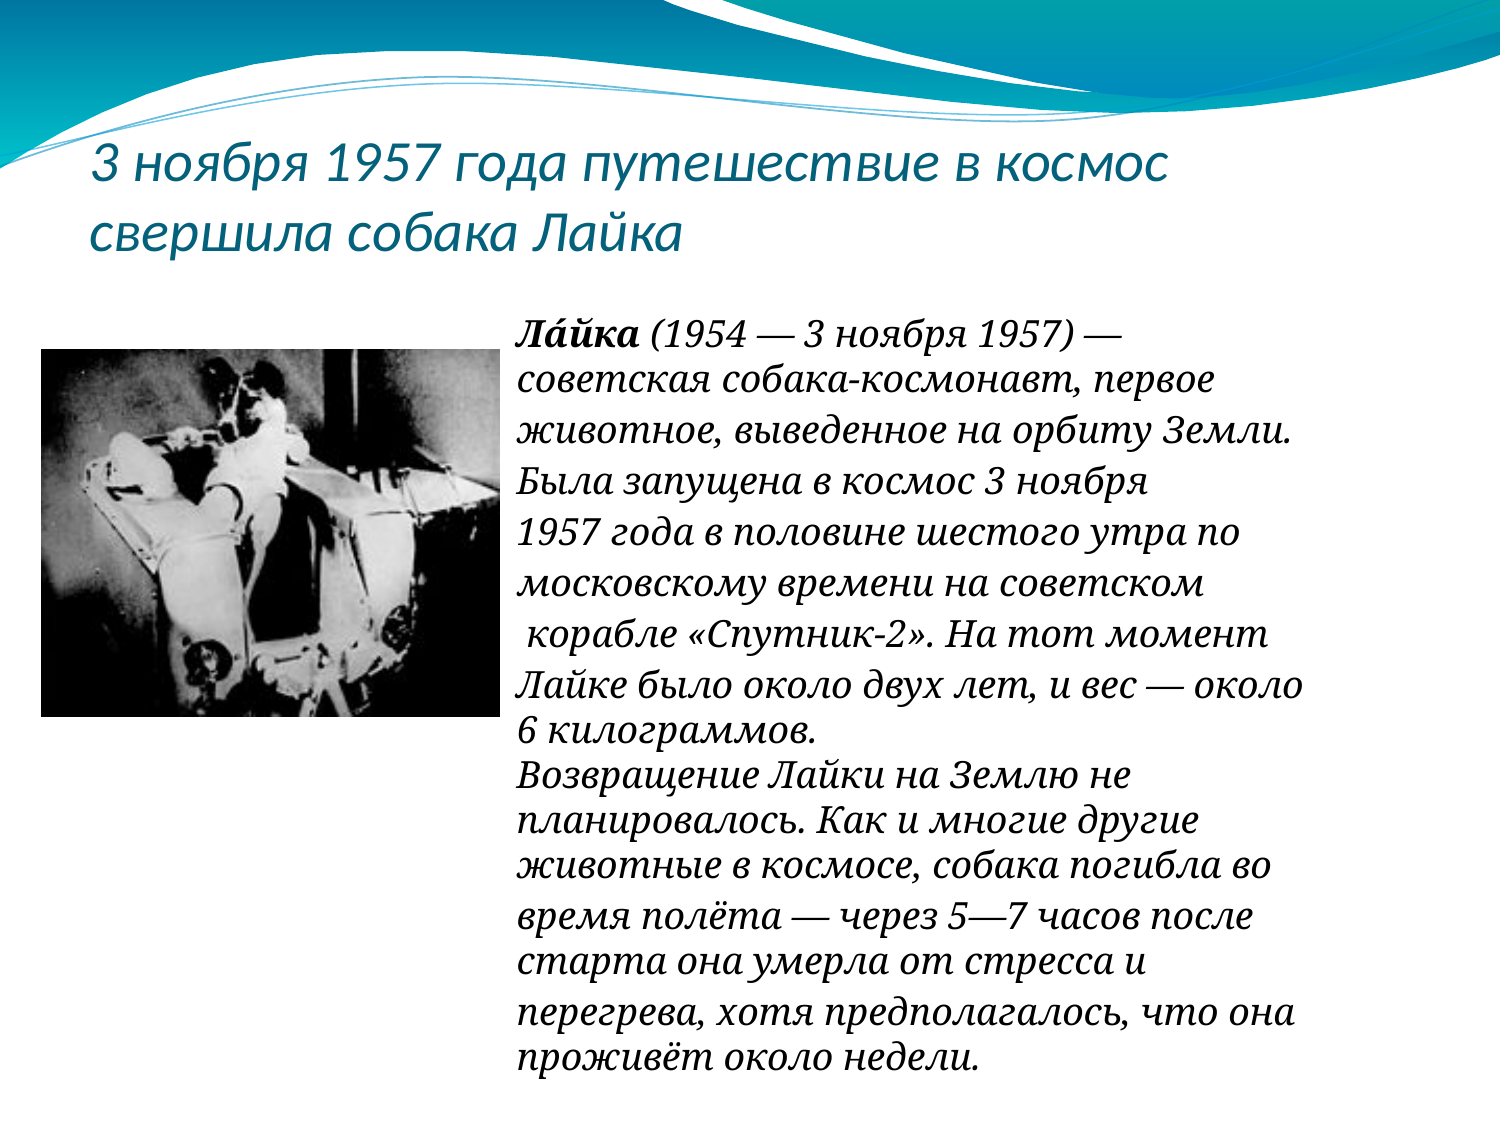

# 3 ноября 1957 года путешествие в космос свершила собака Лайка
Ла́йка (1954 — 3 ноября 1957) — советская собака-космонавт, первое животное, выведенное на орбиту Земли. Была запущена в космос 3 ноября 1957 года в половине шестого утра по московскому времени на советском корабле «Спутник-2». На тот момент Лайке было около двух лет, и вес — около 6 килограммов.
Возвращение Лайки на Землю не планировалось. Как и многие другие животные в космосе, собака погибла во время полёта — через 5—7 часов после старта она умерла от стресса и перегрева, хотя предполагалось, что она проживёт около недели.